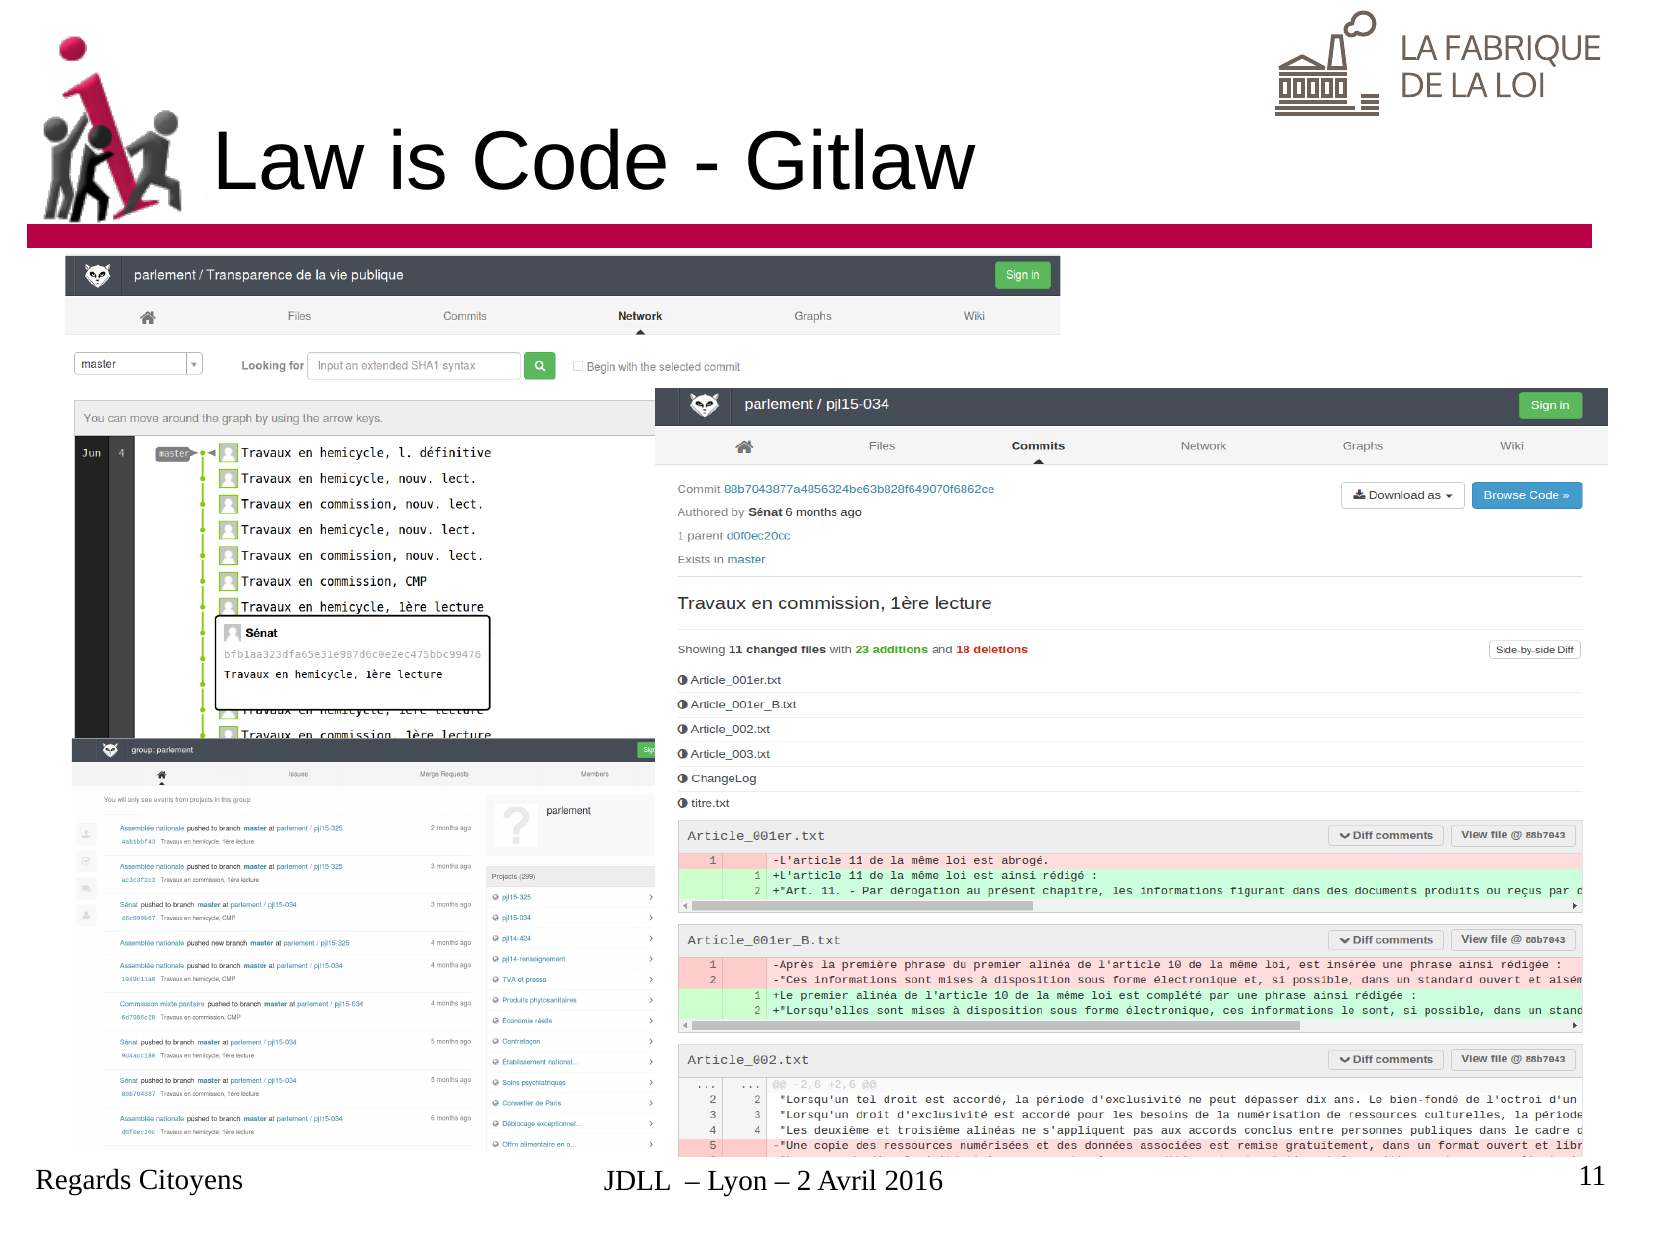

# Law is Code - Gitlaw
11